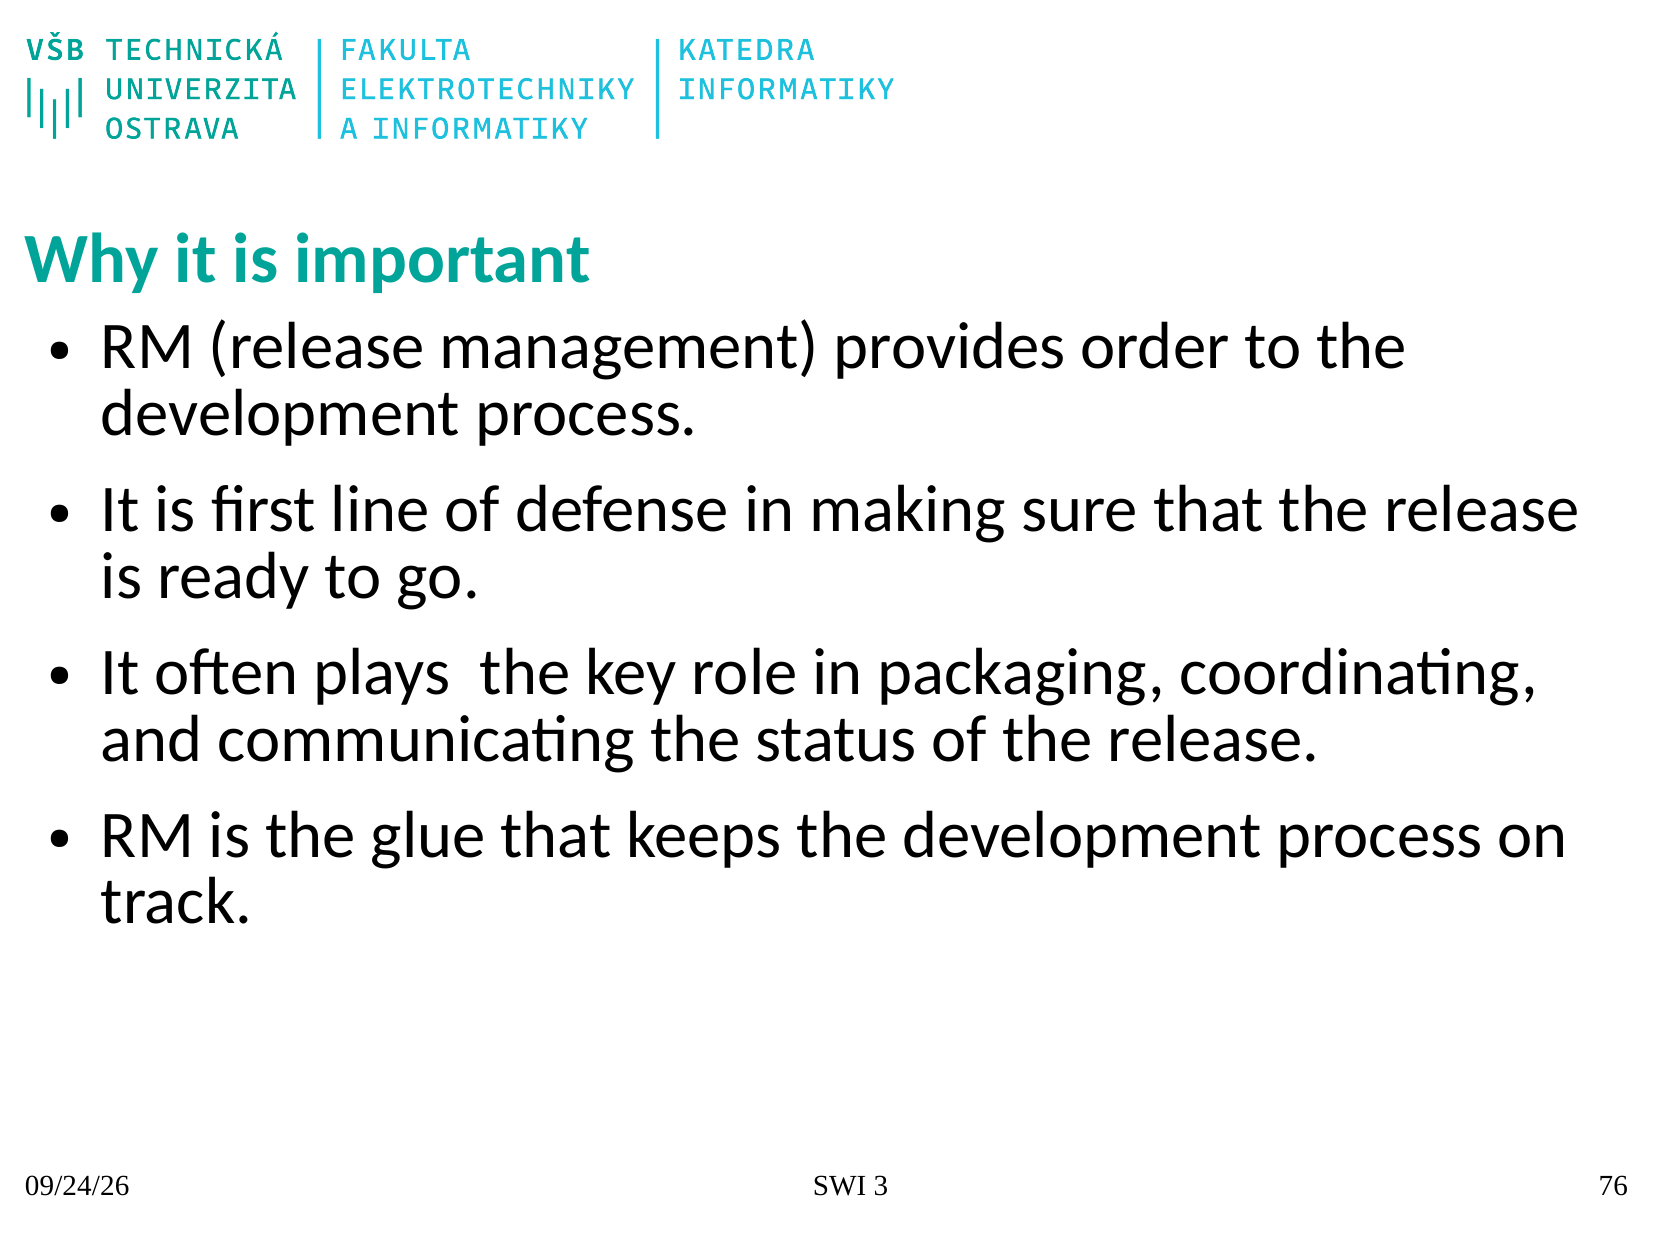

# Why it is important
RM (release management) provides order to the development process.
It is first line of defense in making sure that the release is ready to go.
It often plays the key role in packaging, coordinating, and communicating the status of the release.
RM is the glue that keeps the development process on track.
SWI 3
76